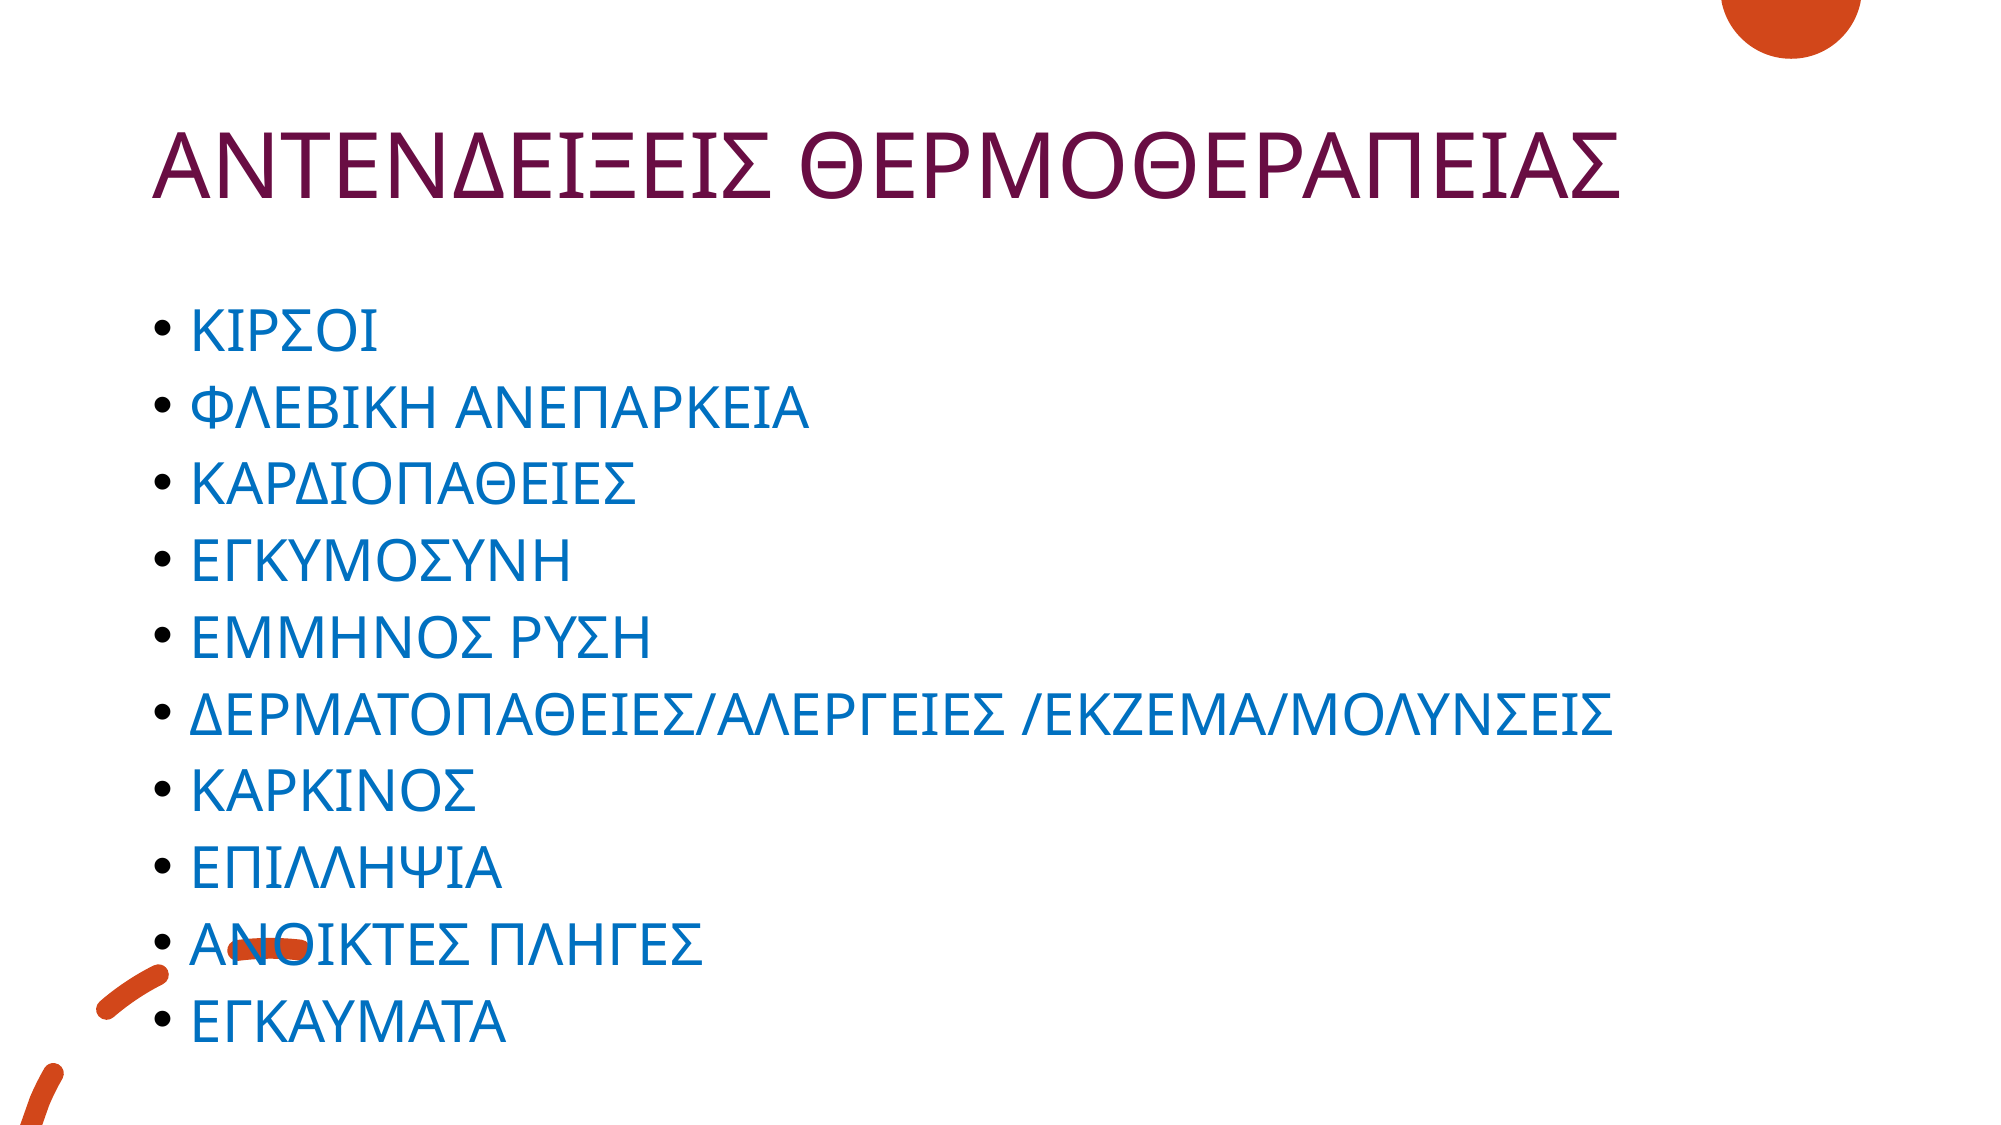

# ΑΝΤΕΝΔΕΙΞΕΙΣ ΘΕΡΜΟΘΕΡΑΠΕΙΑΣ
ΚΙΡΣΟΙ
ΦΛΕΒΙΚΗ ΑΝΕΠΑΡΚΕΙΑ
ΚΑΡΔΙΟΠΑΘΕΙΕΣ
ΕΓΚΥΜΟΣΥΝΗ
ΕΜΜΗΝΟΣ ΡΥΣΗ
ΔΕΡΜΑΤΟΠΑΘΕΙΕΣ/ΑΛΕΡΓΕΙΕΣ /ΕΚΖΕΜΑ/ΜΟΛΥΝΣΕΙΣ
ΚΑΡΚΙΝΟΣ
ΕΠΙΛΛΗΨΙΑ
ΑΝΟΙΚΤΕΣ ΠΛΗΓΕΣ
ΕΓΚΑΥΜΑΤΑ